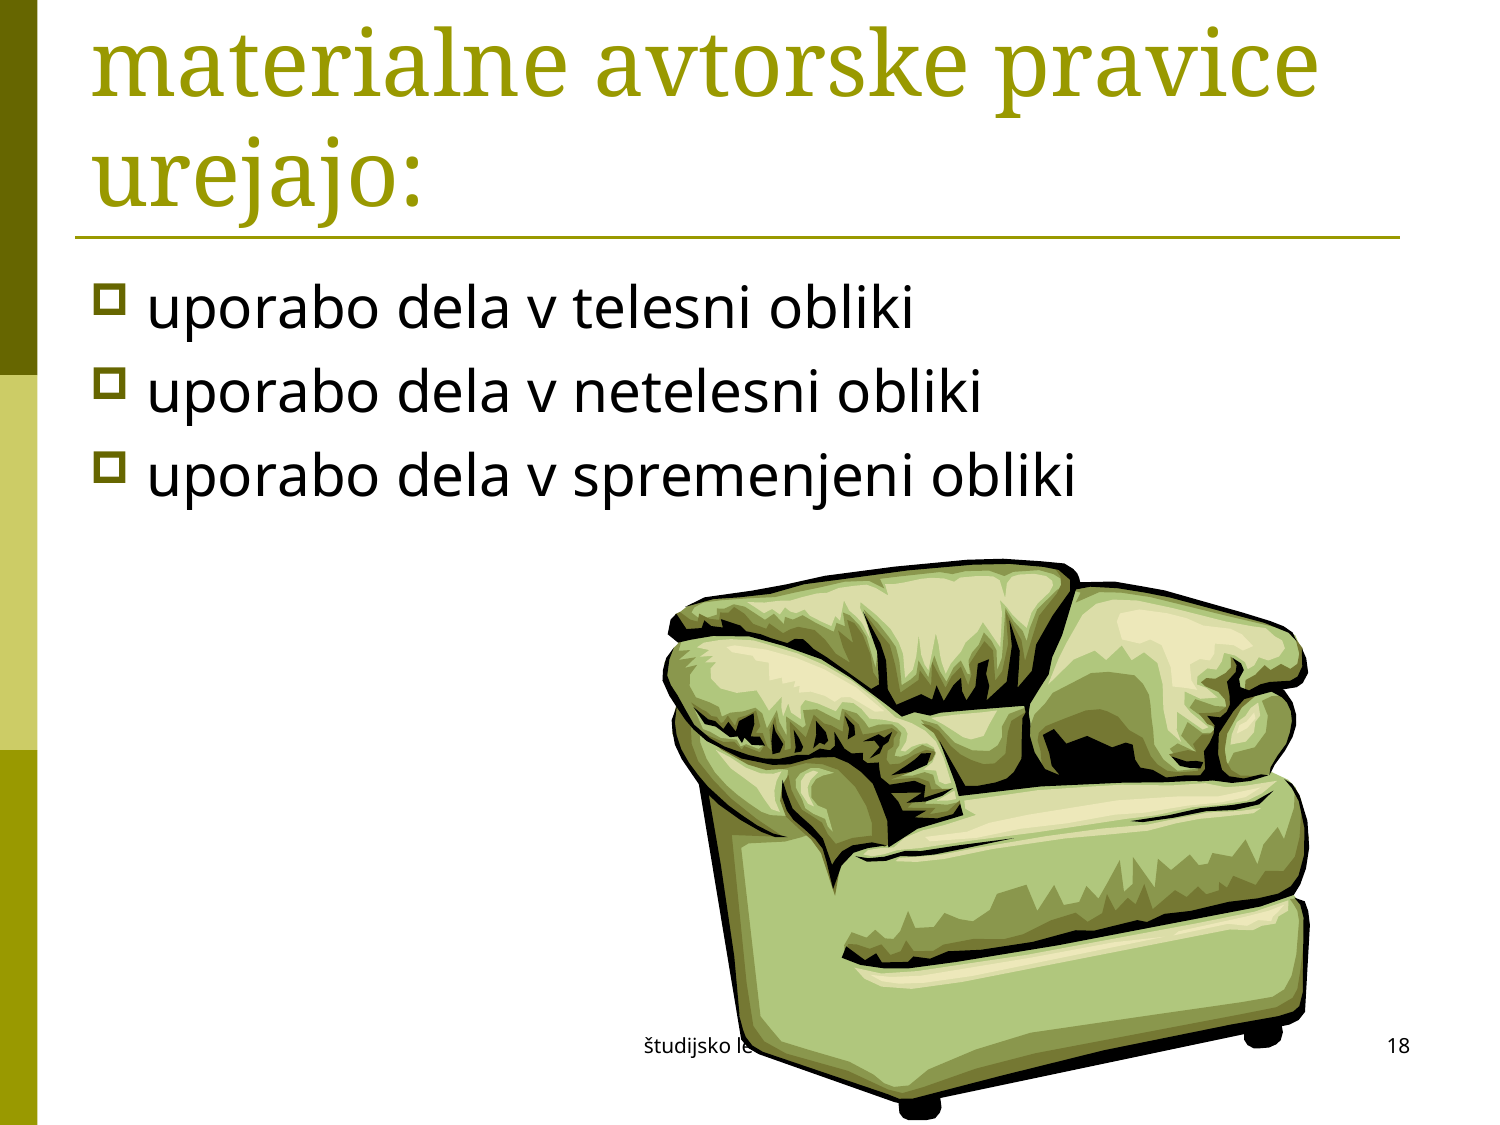

# materialne avtorske pravice urejajo:
uporabo dela v telesni obliki
uporabo dela v netelesni obliki
uporabo dela v spremenjeni obliki
študijsko leto 2003-04